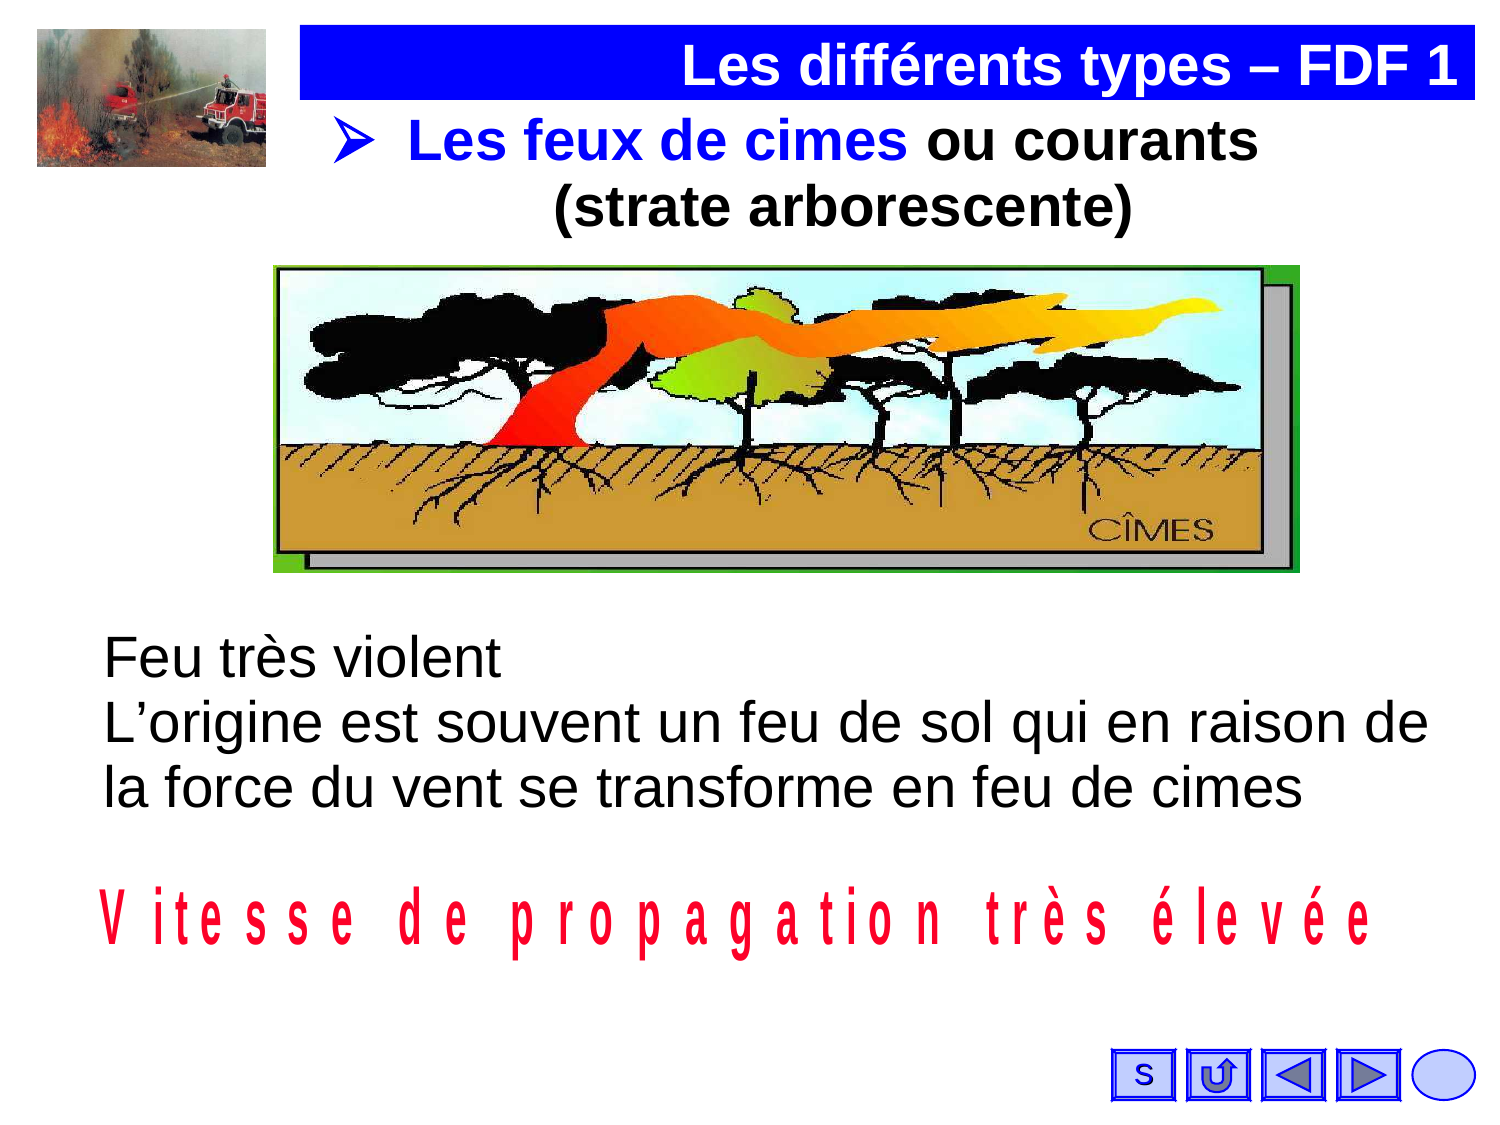

Les différents types – FDF 1
  Les feux de cimes ou courants
 (strate arborescente)
Feu très violent
L’origine est souvent un feu de sol qui en raison de la force du vent se transforme en feu de cimes